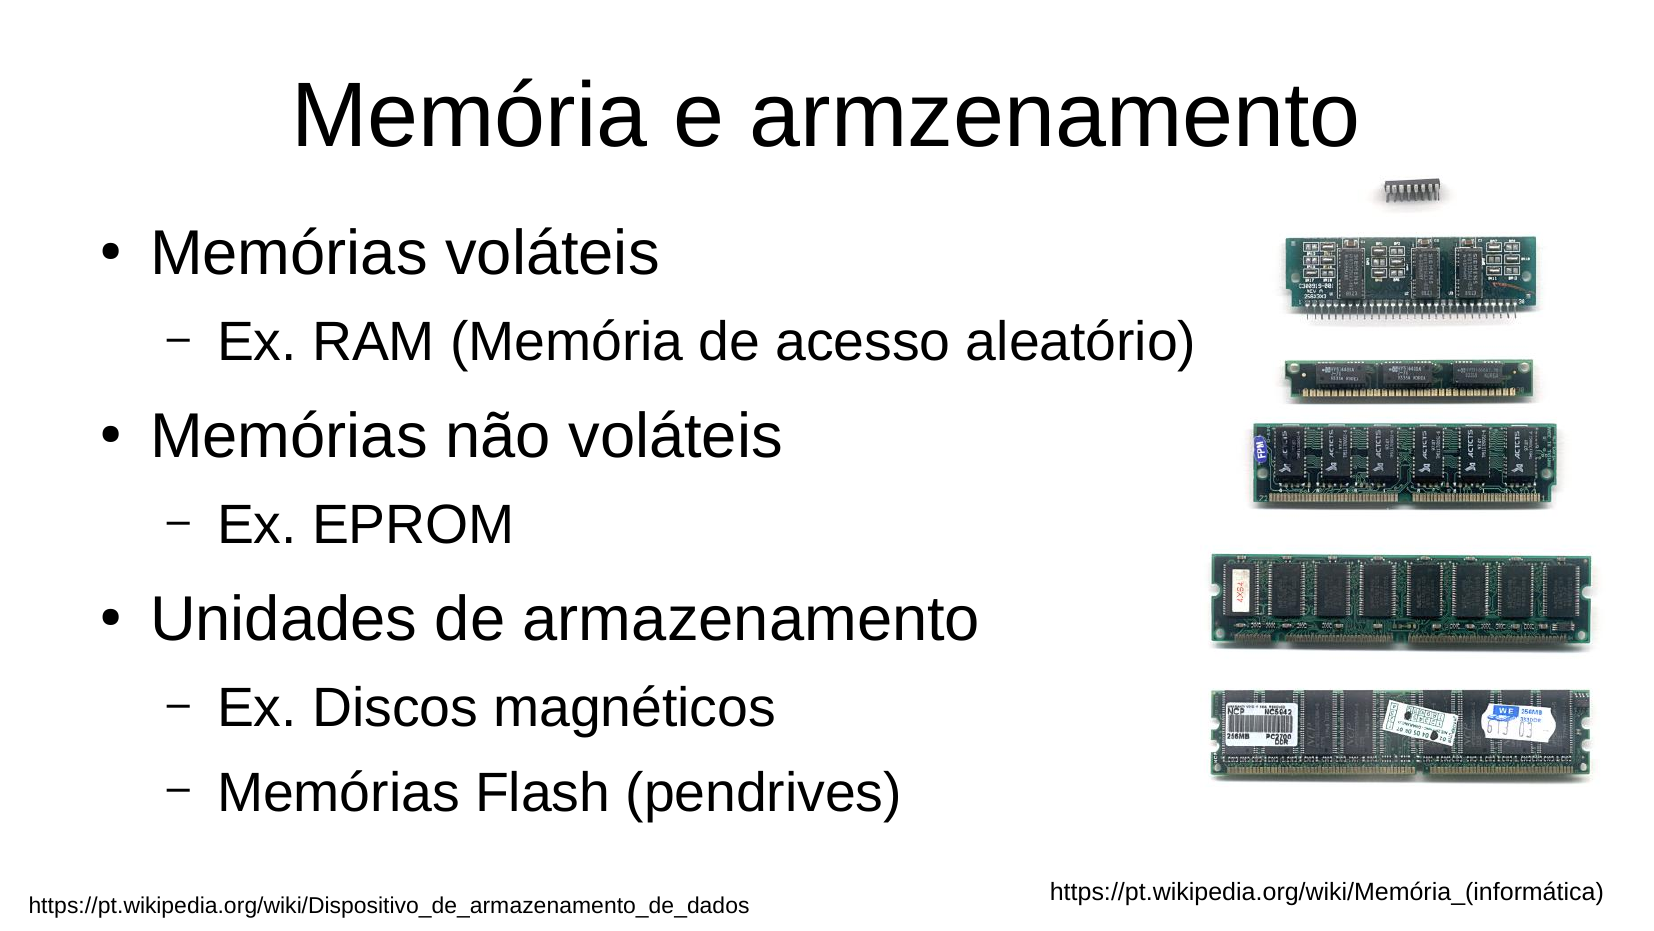

# Memória e armzenamento
Memórias voláteis
Ex. RAM (Memória de acesso aleatório)
Memórias não voláteis
Ex. EPROM
Unidades de armazenamento
Ex. Discos magnéticos
Memórias Flash (pendrives)
https://pt.wikipedia.org/wiki/Memória_(informática)
https://pt.wikipedia.org/wiki/Dispositivo_de_armazenamento_de_dados